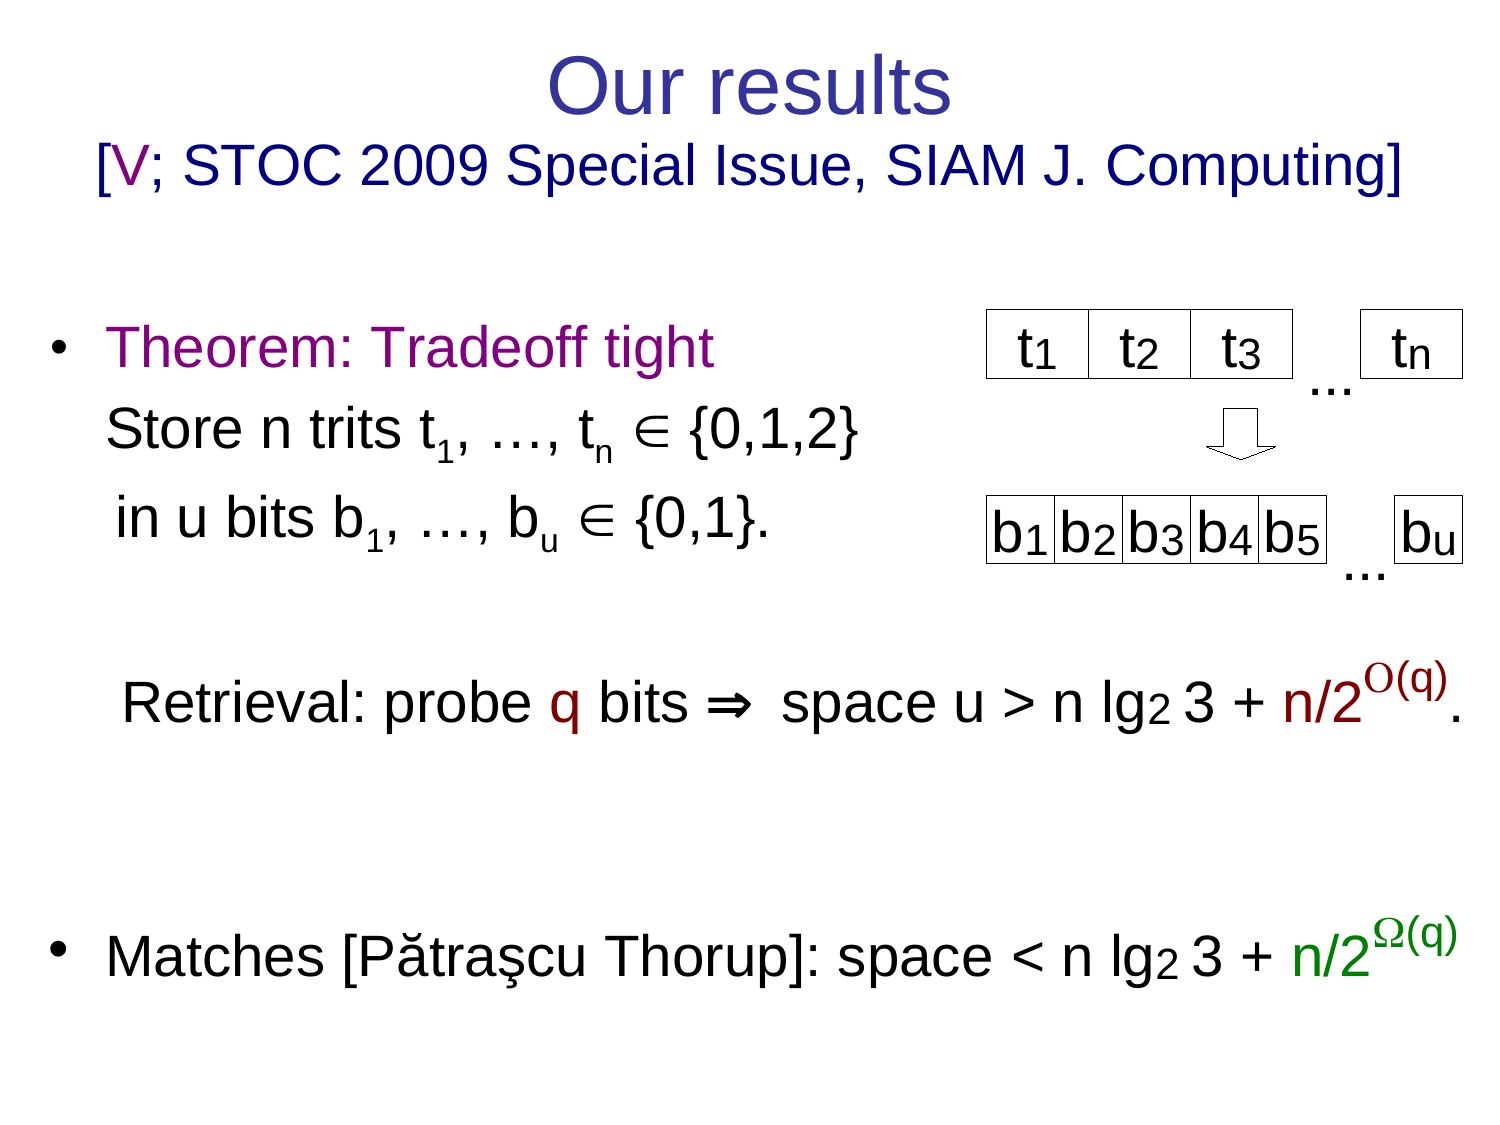

Our results
[V; STOC 2009 Special Issue, SIAM J. Computing]
# Theorem: Tradeoff tight
Store n trits t1, …, tn  {0,1,2}
 in u bits b1, …, bu  {0,1}.
 Retrieval: probe q bits  space u > n lg2 3 + n/2O(q).
Matches [Pătraşcu Thorup]: space < n lg2 3 + n/2(q)
t1
t2
t3
tn
...
b1
b2
b3
b4
b5
bu
...